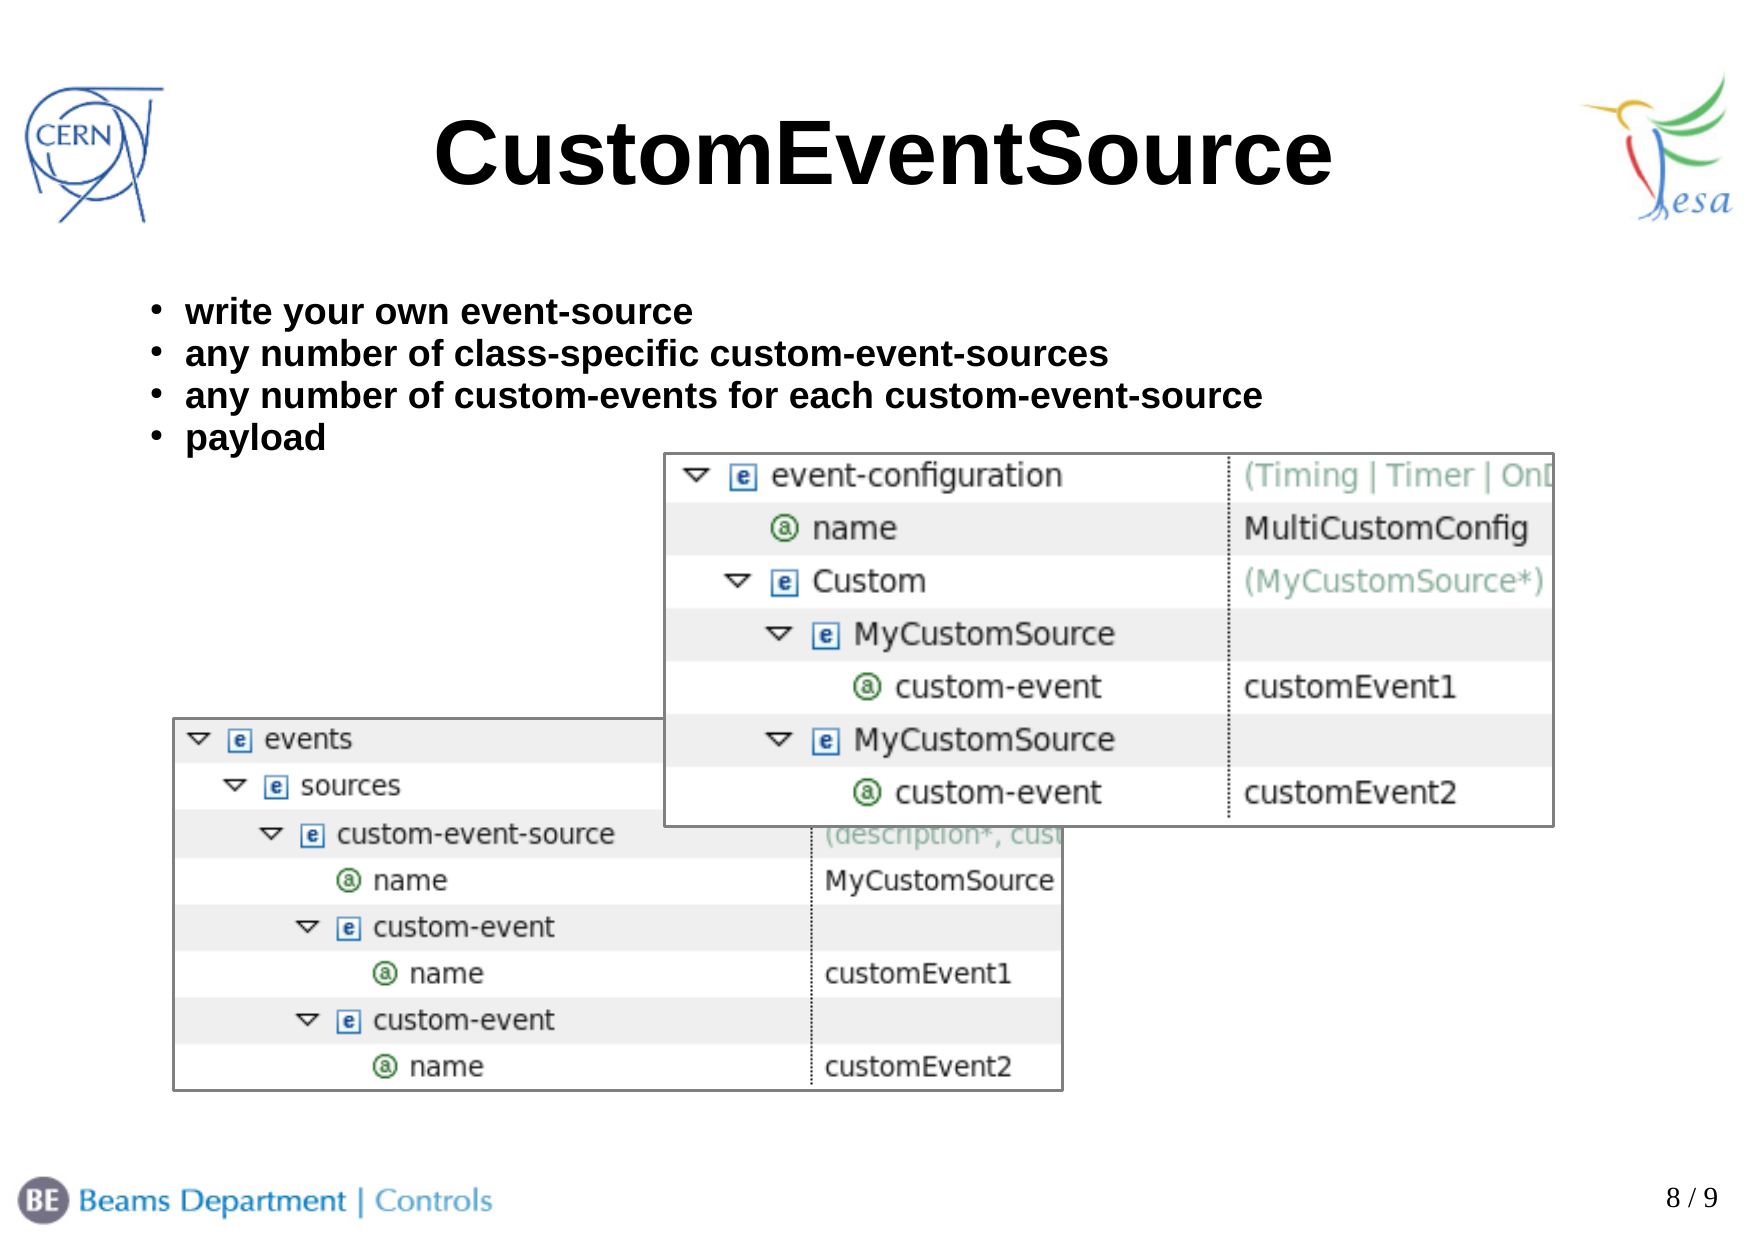

# CustomEventSource
write your own event-source
any number of class-specific custom-event-sources
any number of custom-events for each custom-event-source
payload
8